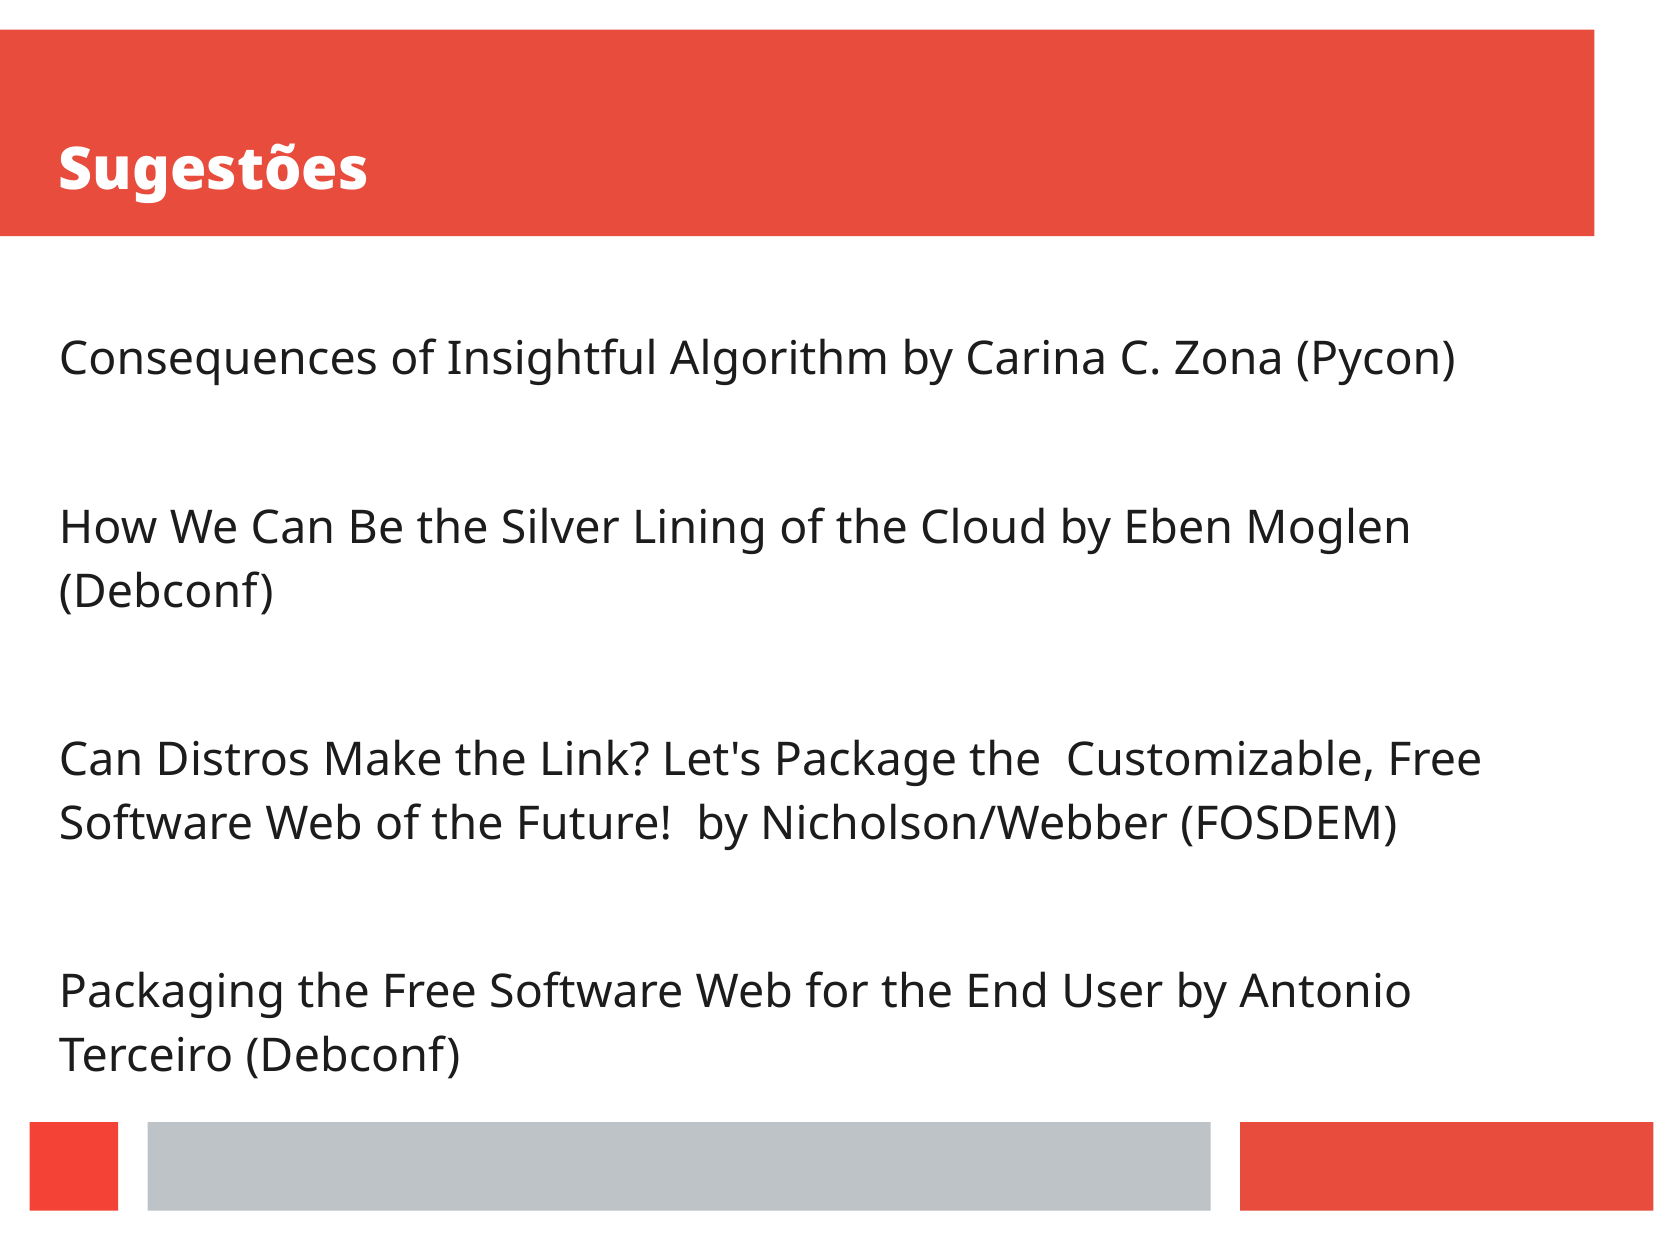

# Sugestões
Consequences of Insightful Algorithm by Carina C. Zona (Pycon)
How We Can Be the Silver Lining of the Cloud by Eben Moglen (Debconf)
Can Distros Make the Link? Let's Package the Customizable, Free Software Web of the Future! by Nicholson/Webber (FOSDEM)
Packaging the Free Software Web for the End User by Antonio Terceiro (Debconf)